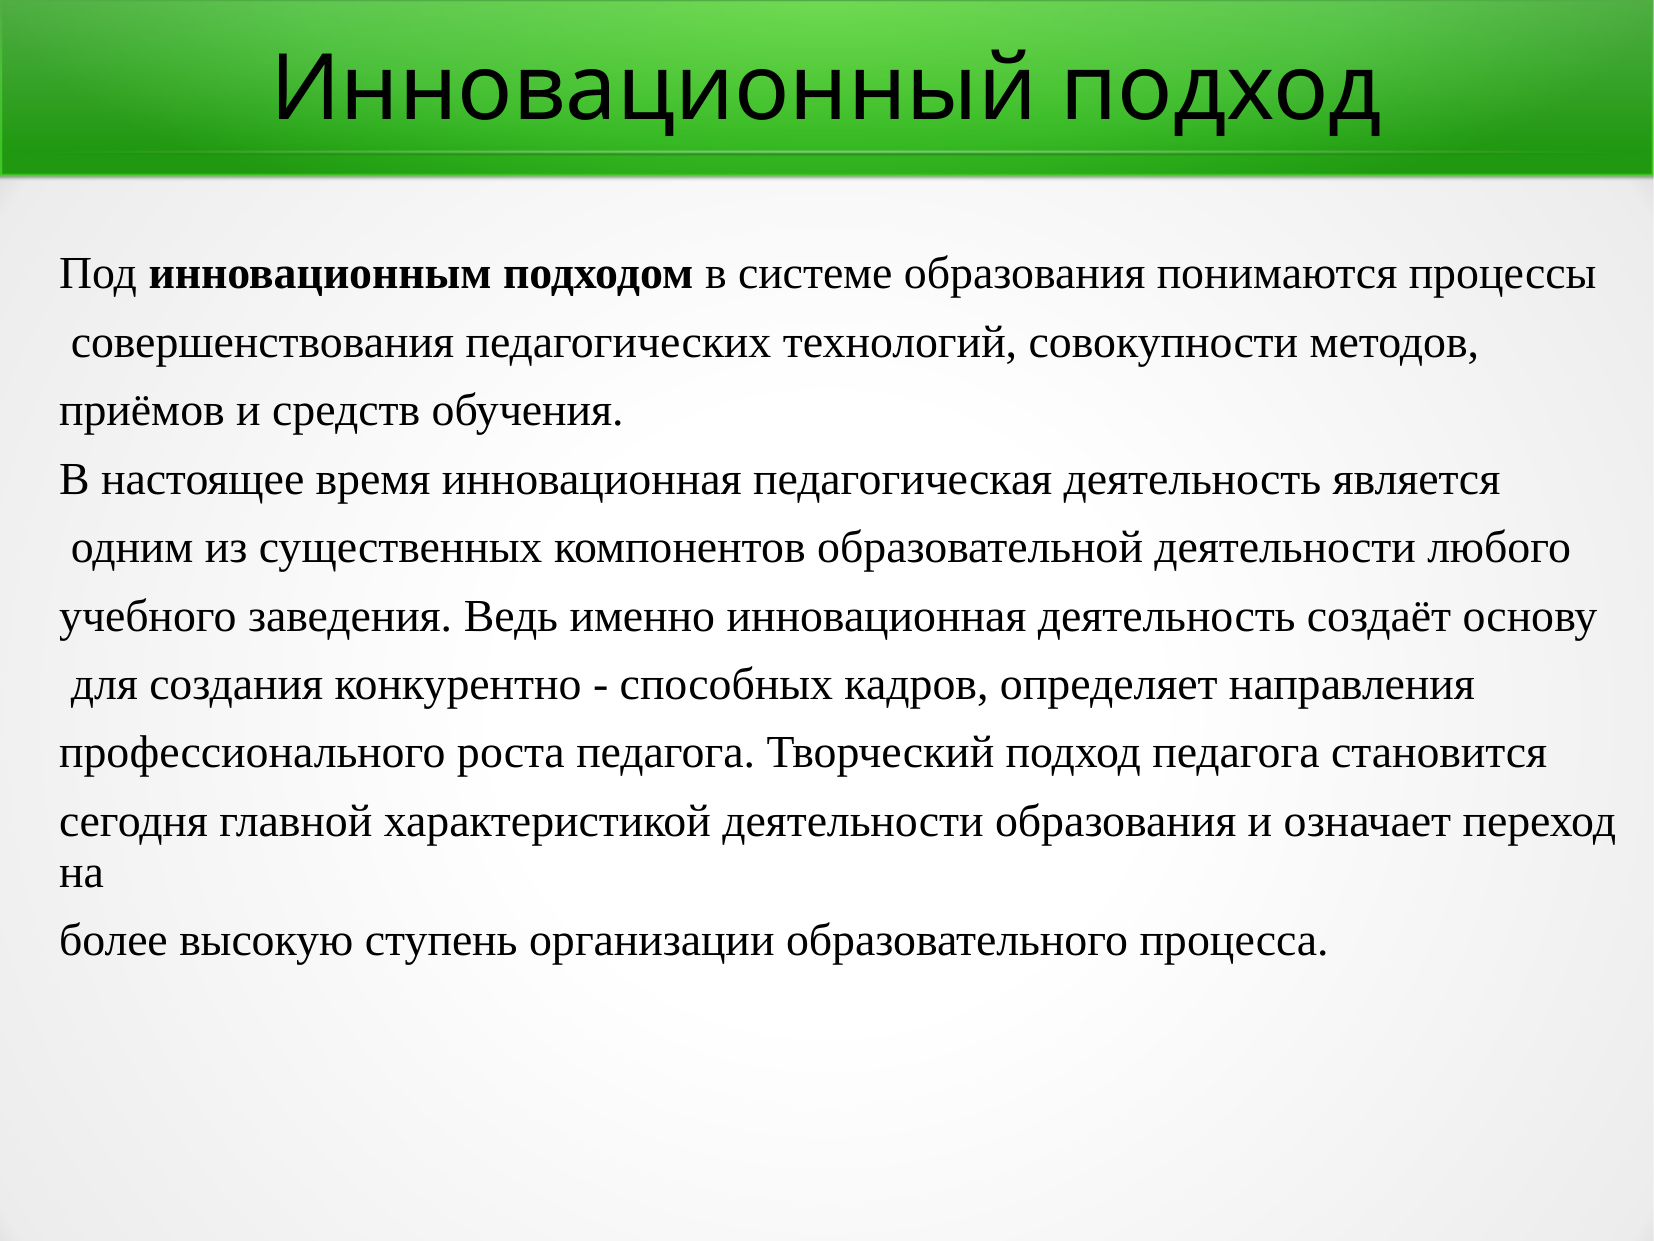

# Инновационный подход
Под инновационным подходом в системе образования понимаются процессы
 совершенствования педагогических технологий, совокупности методов,
приёмов и средств обучения.
В настоящее время инновационная педагогическая деятельность является
 одним из существенных компонентов образовательной деятельности любого
учебного заведения. Ведь именно инновационная деятельность создаёт основу
 для создания конкурентно - способных кадров, определяет направления
профессионального роста педагога. Творческий подход педагога становится
сегодня главной характеристикой деятельности образования и означает переход на
более высокую ступень организации образовательного процесса.